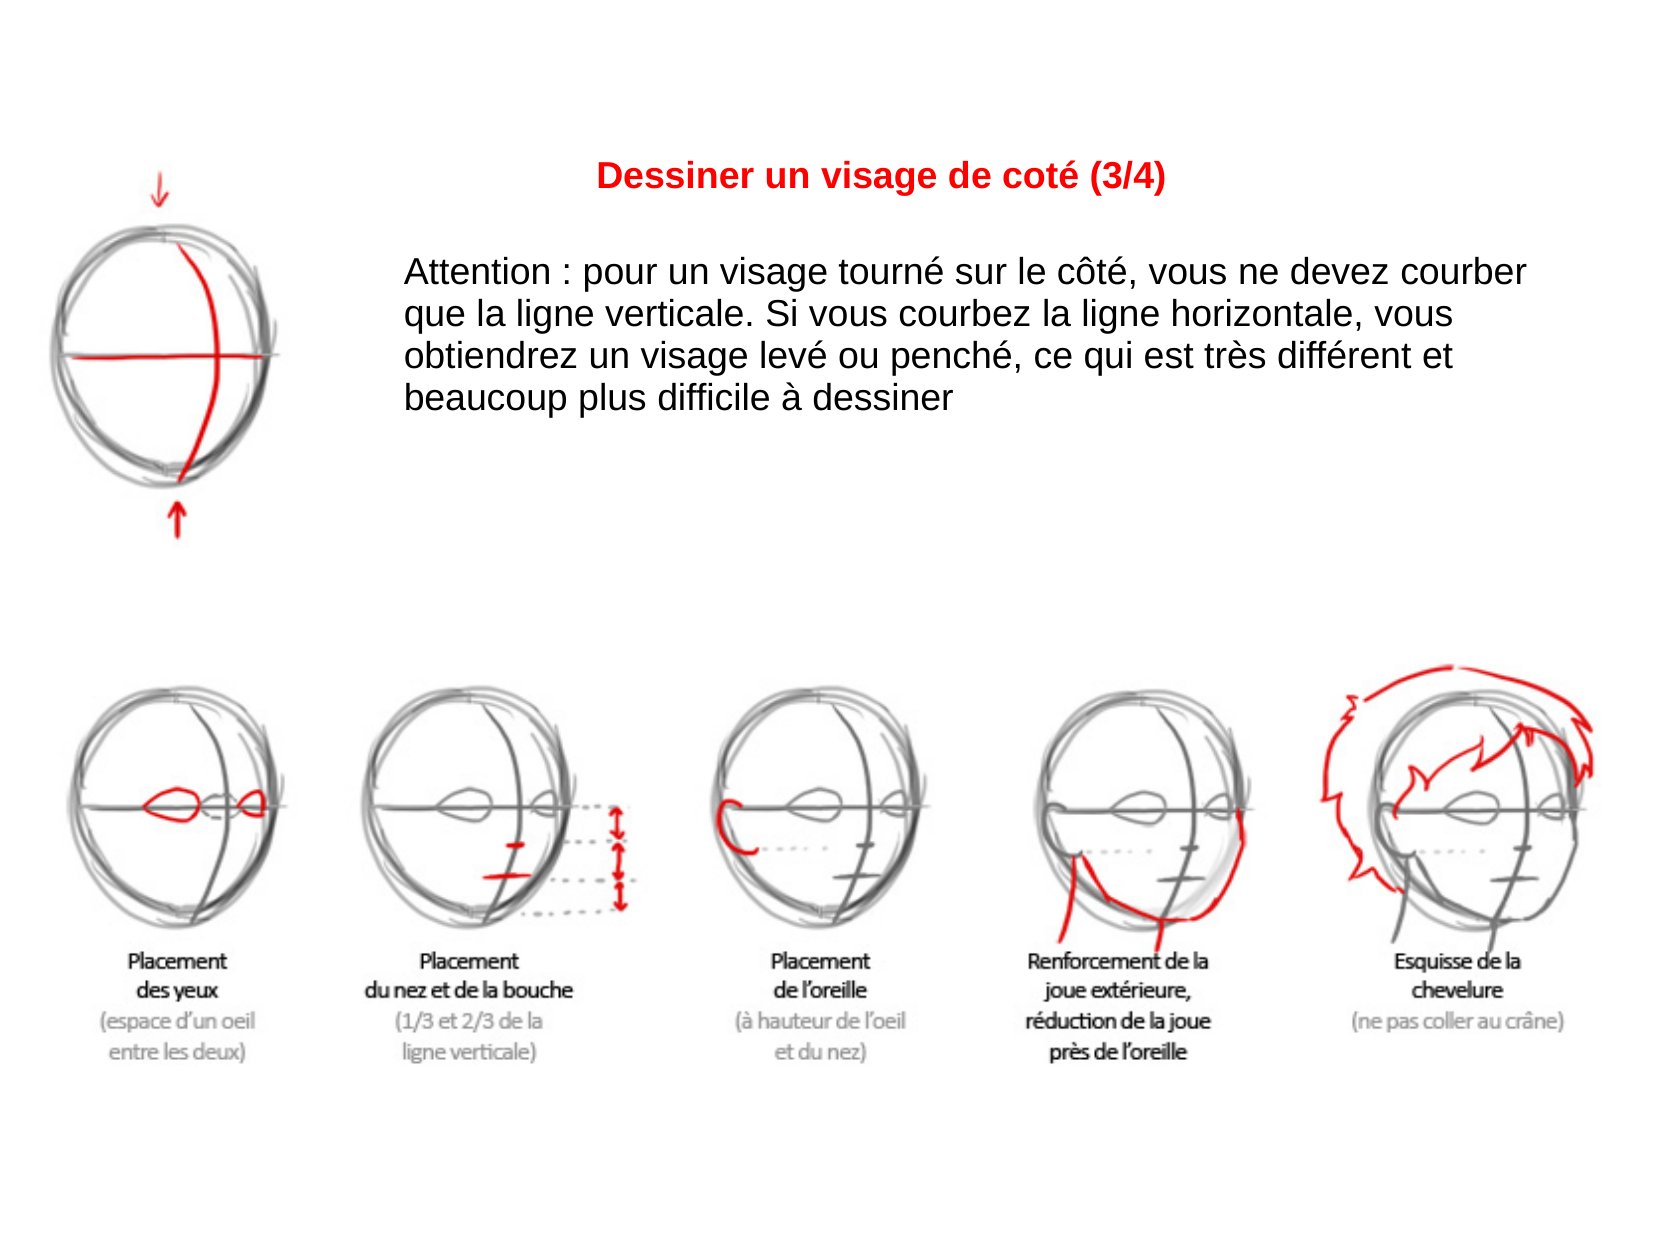

Dessiner un visage de coté (3/4)
Attention : pour un visage tourné sur le côté, vous ne devez courber que la ligne verticale. Si vous courbez la ligne horizontale, vous obtiendrez un visage levé ou penché, ce qui est très différent et beaucoup plus difficile à dessiner